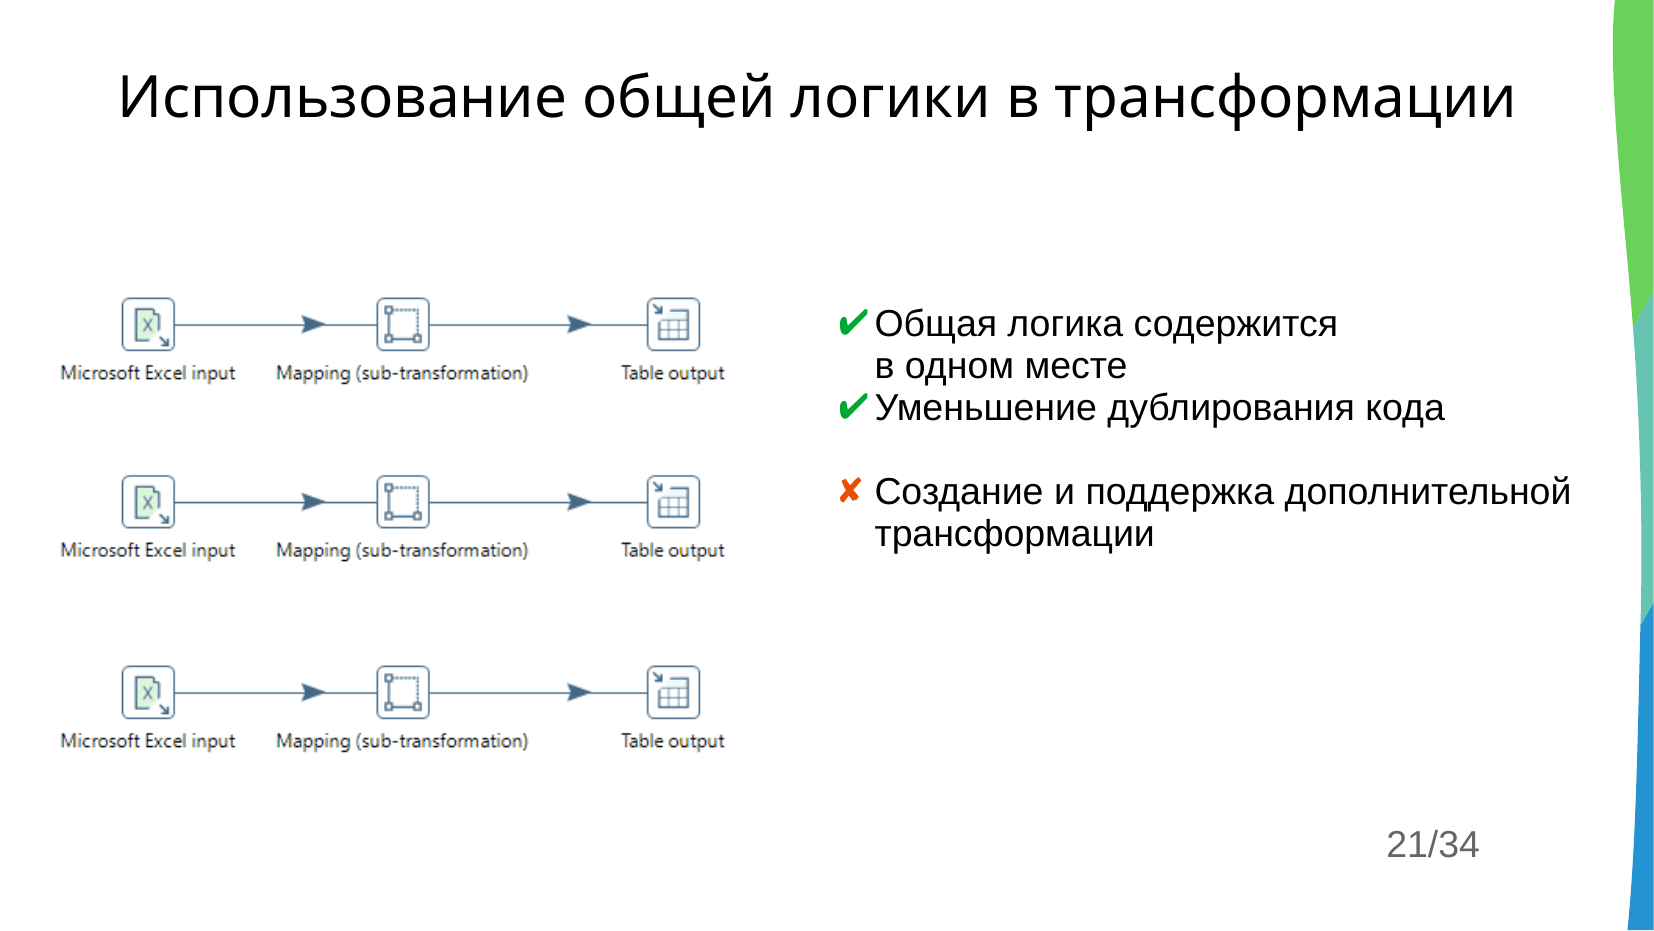

# Использование общей логики в трансформации
Общая логика содержится
в одном месте
Уменьшение дублирования кода
Создание и поддержка дополнительной
трансформации